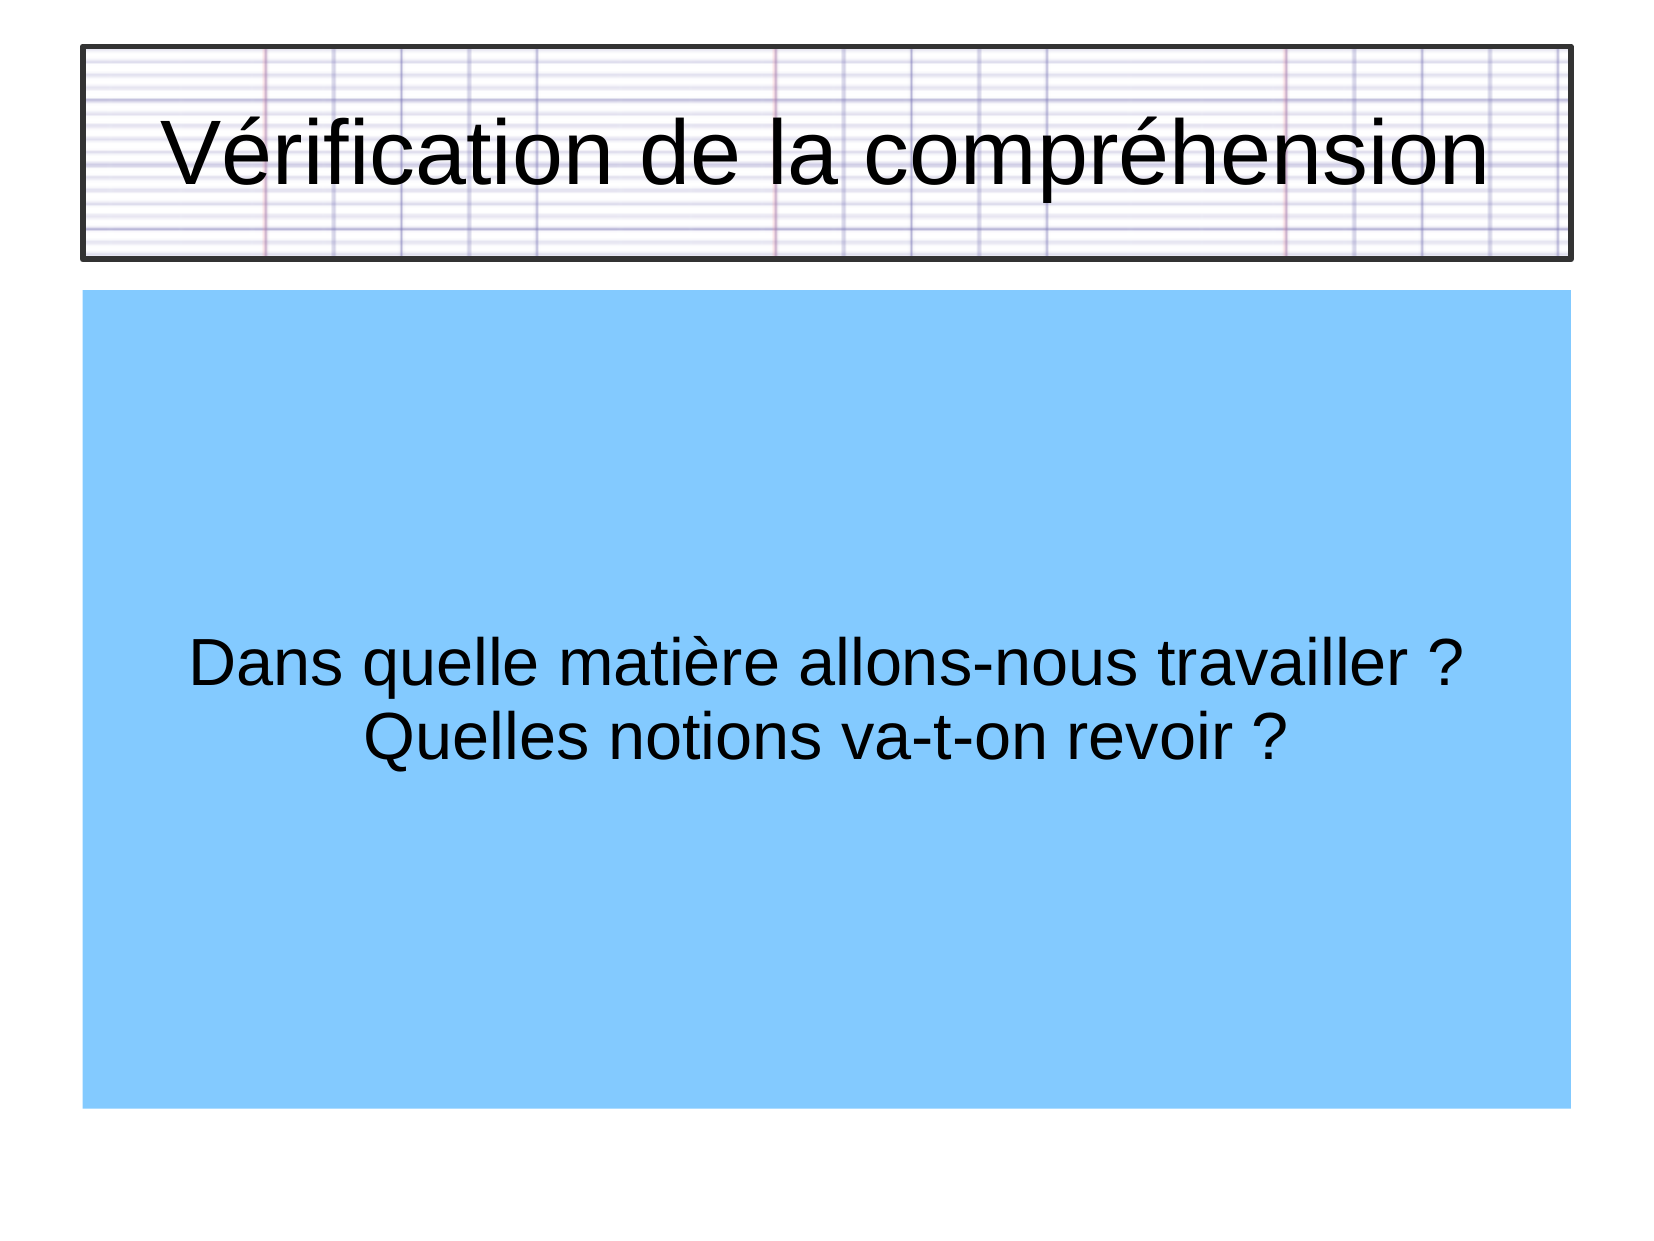

# Vérification de la compréhension
Dans quelle matière allons-nous travailler ?
Quelles notions va-t-on revoir ?